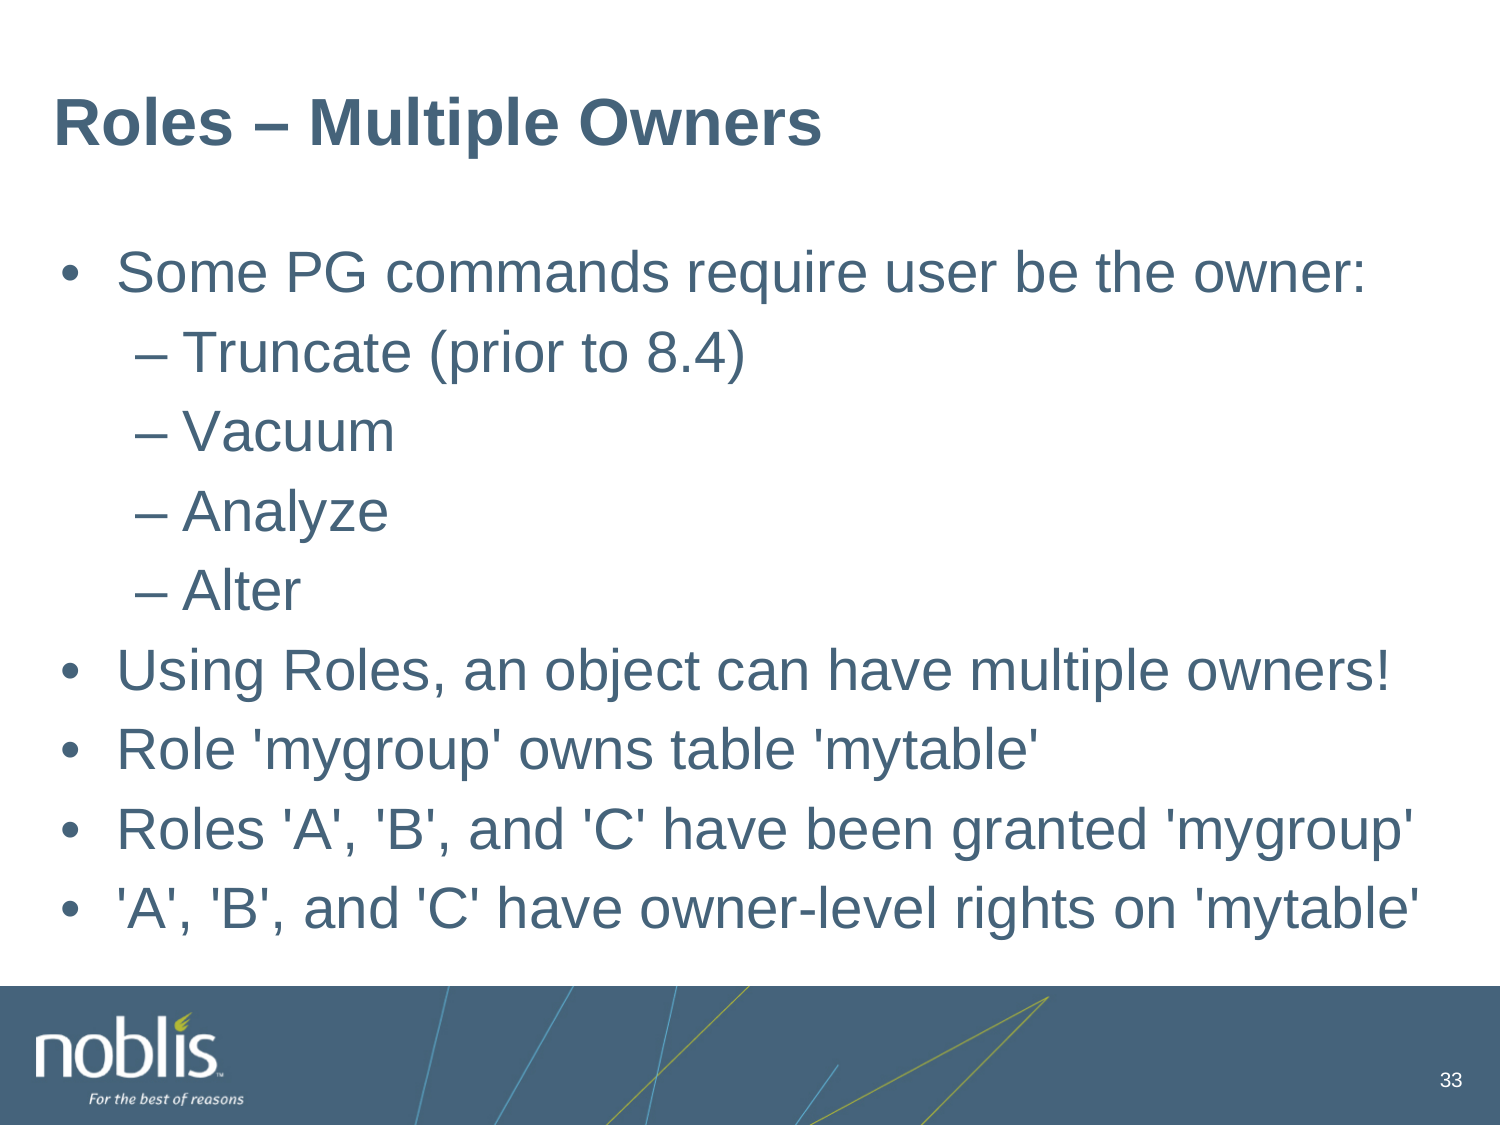

# Roles – Multiple Owners
Some PG commands require user be the owner:
Truncate (prior to 8.4)
Vacuum
Analyze
Alter
Using Roles, an object can have multiple owners!
Role 'mygroup' owns table 'mytable'
Roles 'A', 'B', and 'C' have been granted 'mygroup'
'A', 'B', and 'C' have owner-level rights on 'mytable'